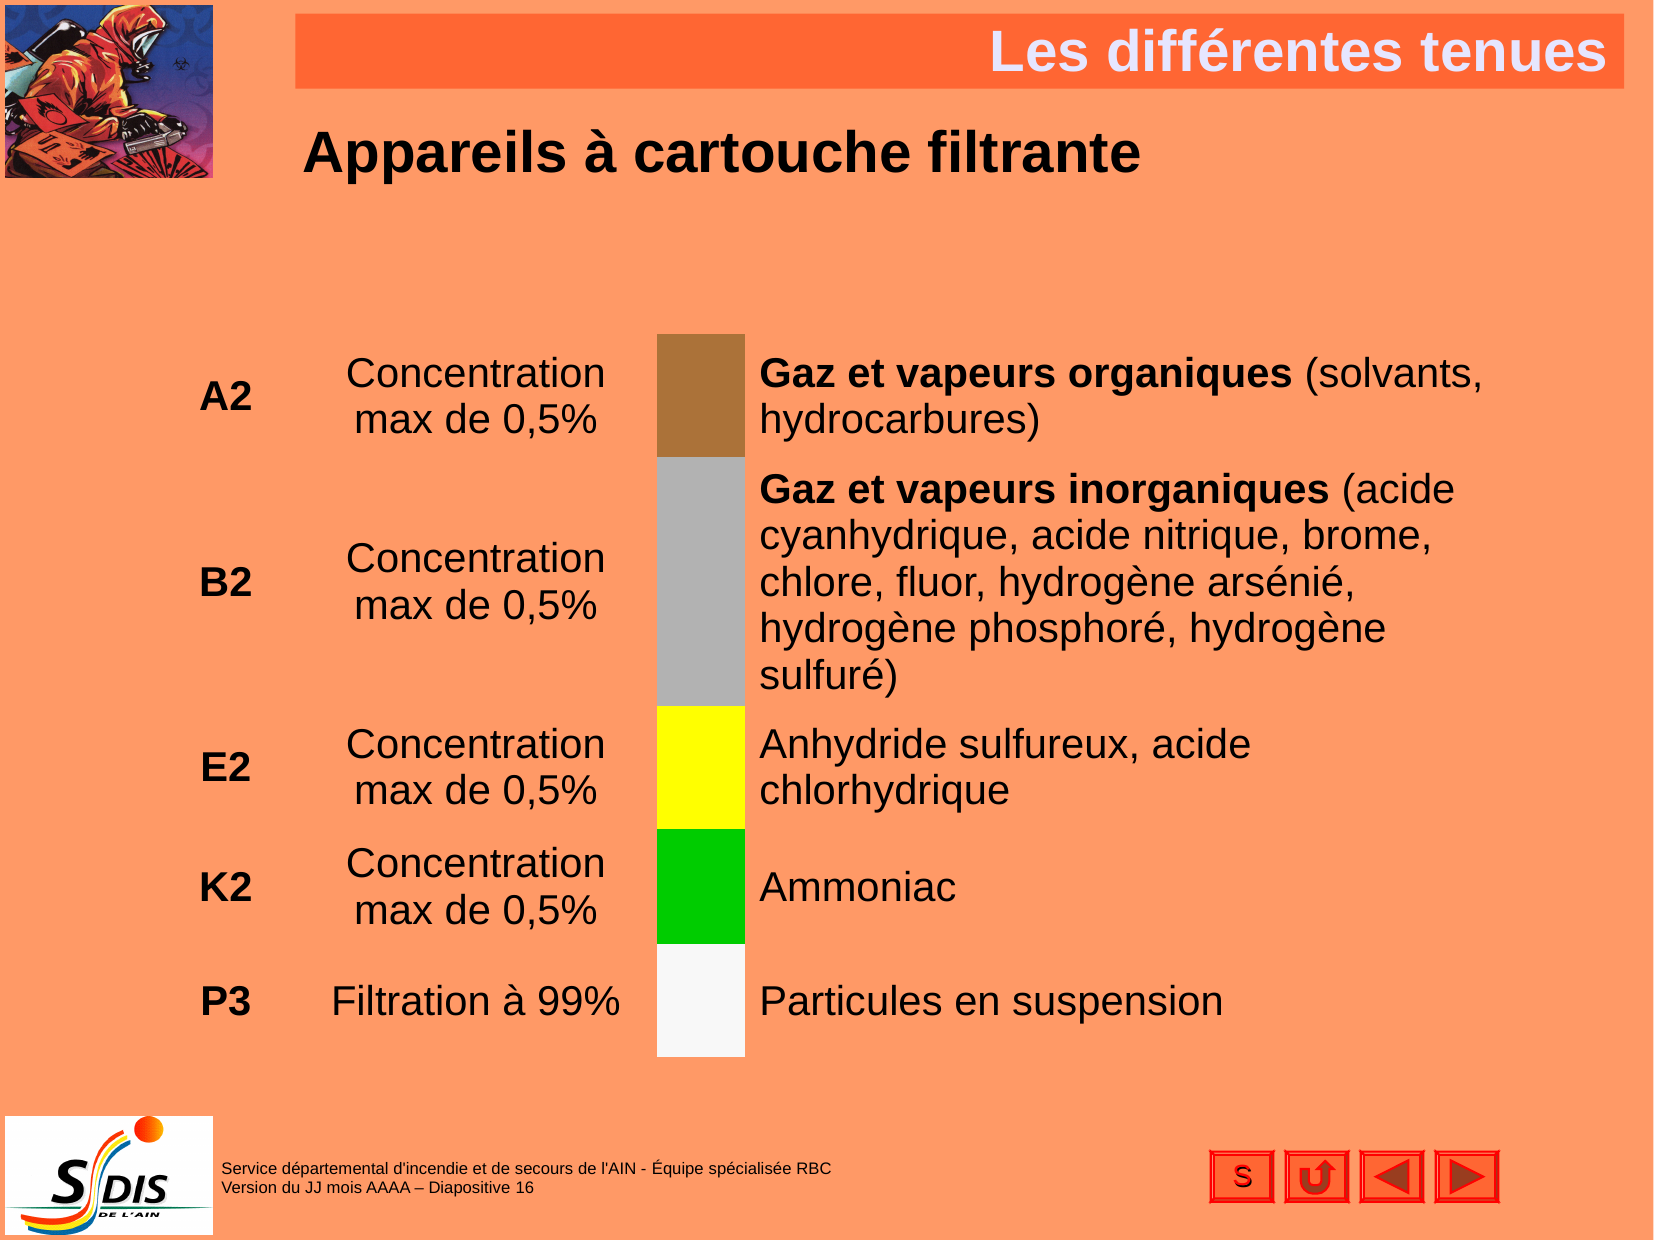

Les différentes tenues
Appareils à cartouche filtrante
| A2 | Concentration max de 0,5% | | Gaz et vapeurs organiques (solvants, hydrocarbures) |
| --- | --- | --- | --- |
| B2 | Concentration max de 0,5% | | Gaz et vapeurs inorganiques (acide cyanhydrique, acide nitrique, brome, chlore, fluor, hydrogène arsénié, hydrogène phosphoré, hydrogène sulfuré) |
| E2 | Concentration max de 0,5% | | Anhydride sulfureux, acide chlorhydrique |
| K2 | Concentration max de 0,5% | | Ammoniac |
| P3 | Filtration à 99% | | Particules en suspension |